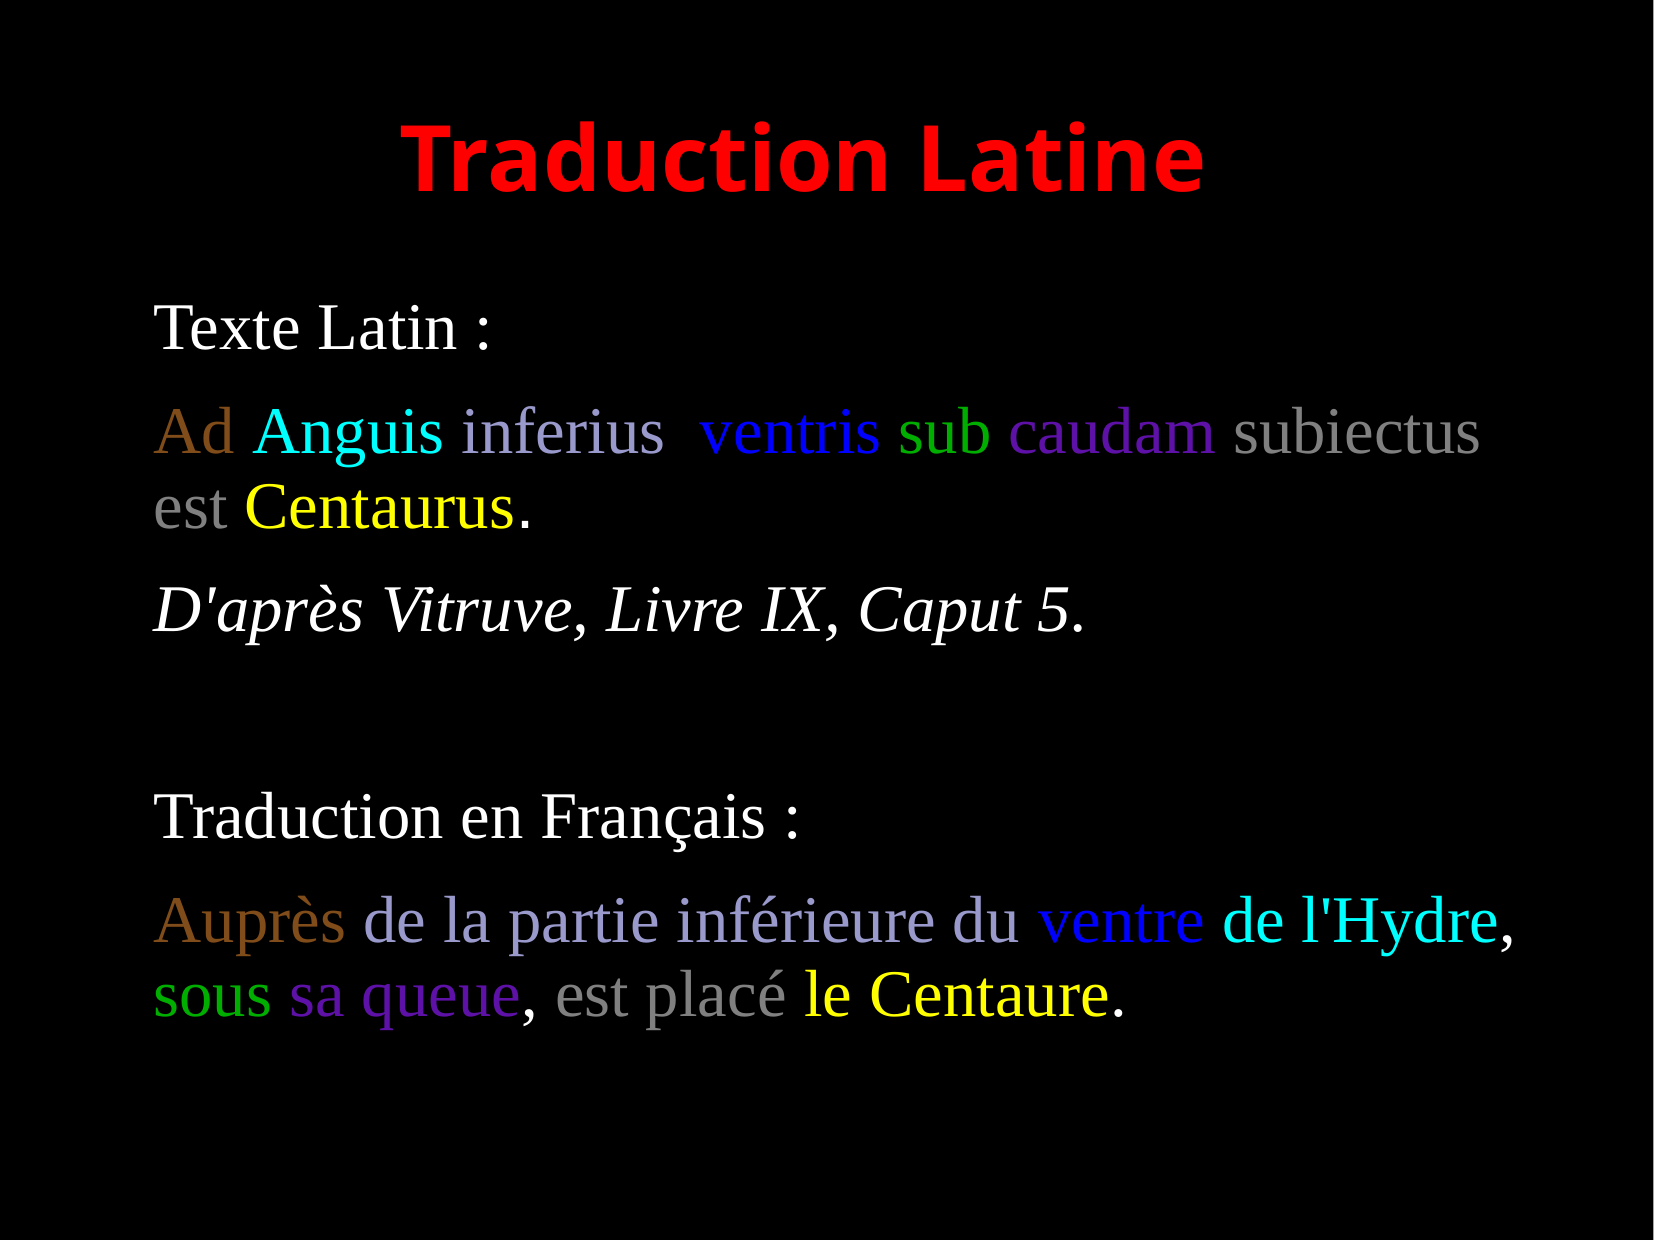

# Traduction Latine
Texte Latin :
Ad Anguis inferius ventris sub caudam subiectus est Centaurus.
D'après Vitruve, Livre IX, Caput 5.
Traduction en Français :
Auprès de la partie inférieure du ventre de l'Hydre, sous sa queue, est placé le Centaure.